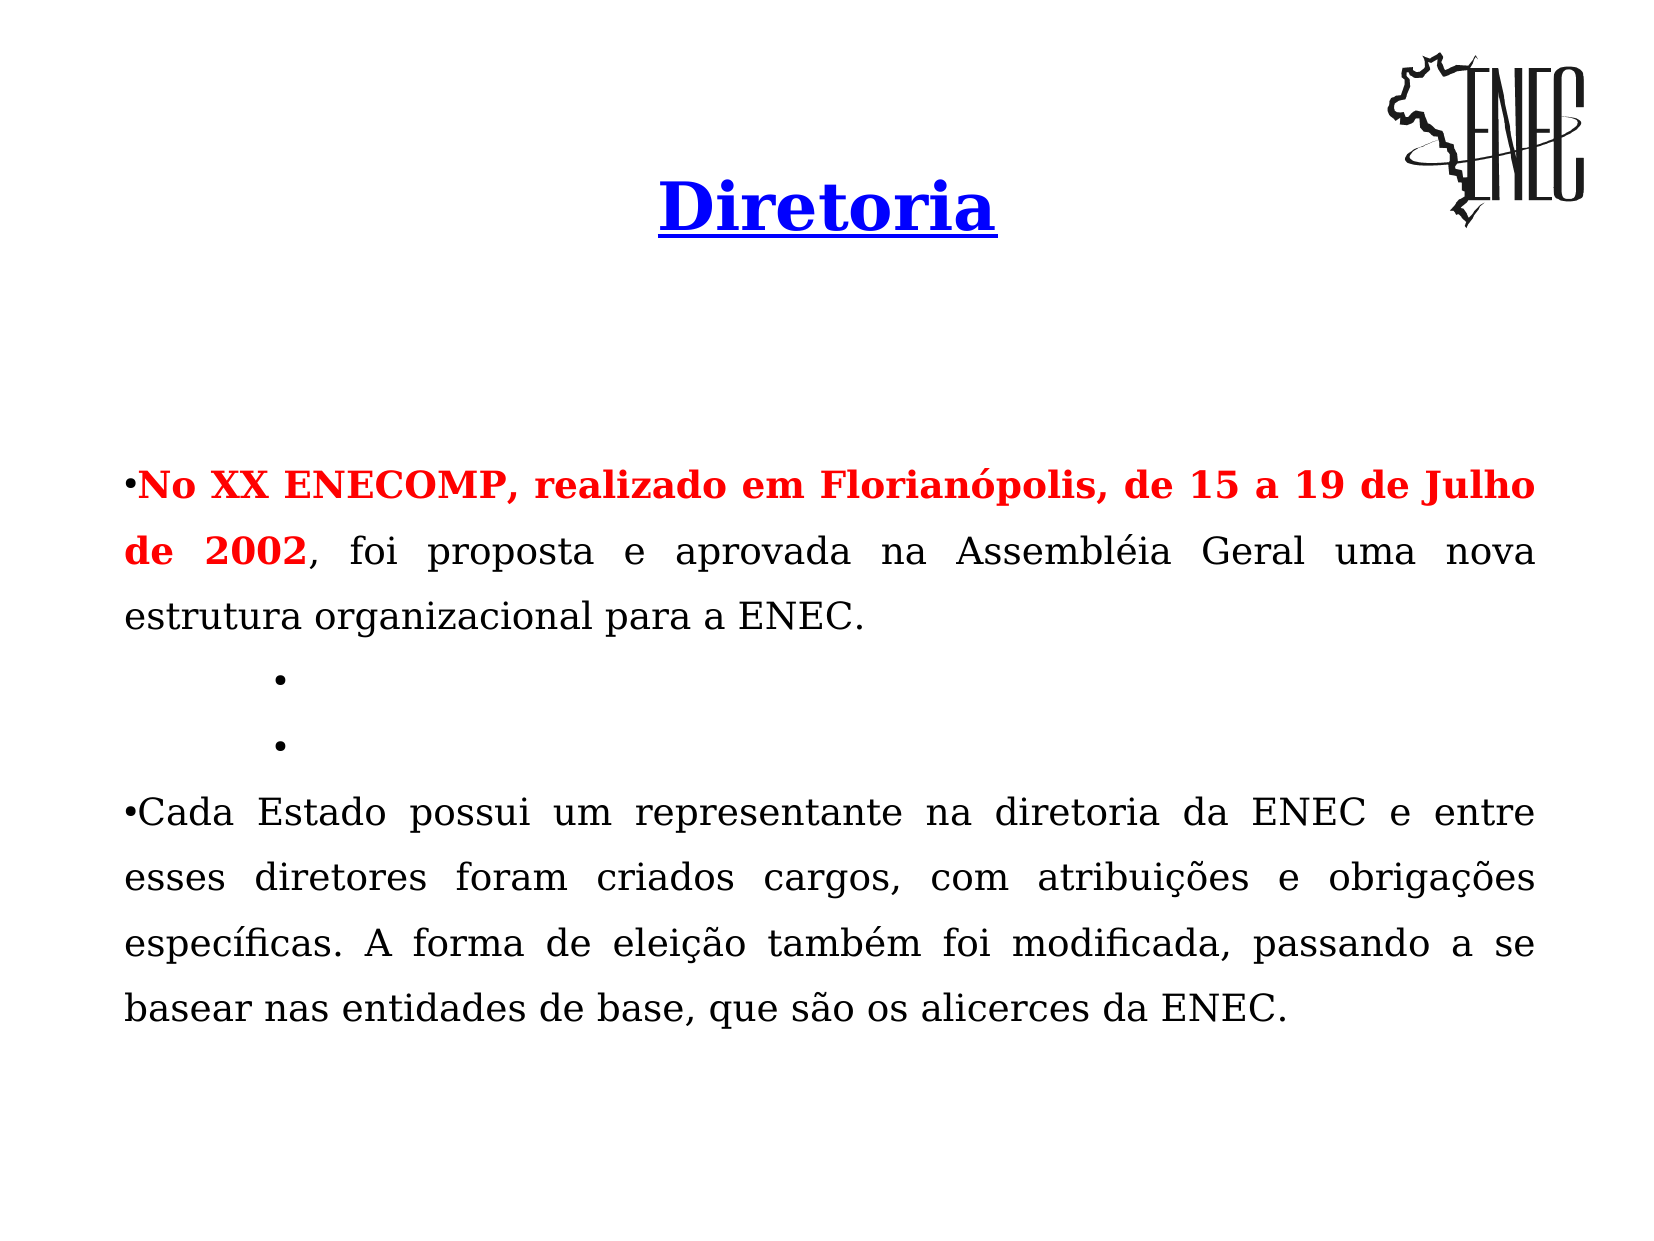

# Diretoria
No XX ENECOMP, realizado em Florianópolis, de 15 a 19 de Julho de 2002, foi proposta e aprovada na Assembléia Geral uma nova estrutura organizacional para a ENEC.
Cada Estado possui um representante na diretoria da ENEC e entre esses diretores foram criados cargos, com atribuições e obrigações específicas. A forma de eleição também foi modificada, passando a se basear nas entidades de base, que são os alicerces da ENEC.